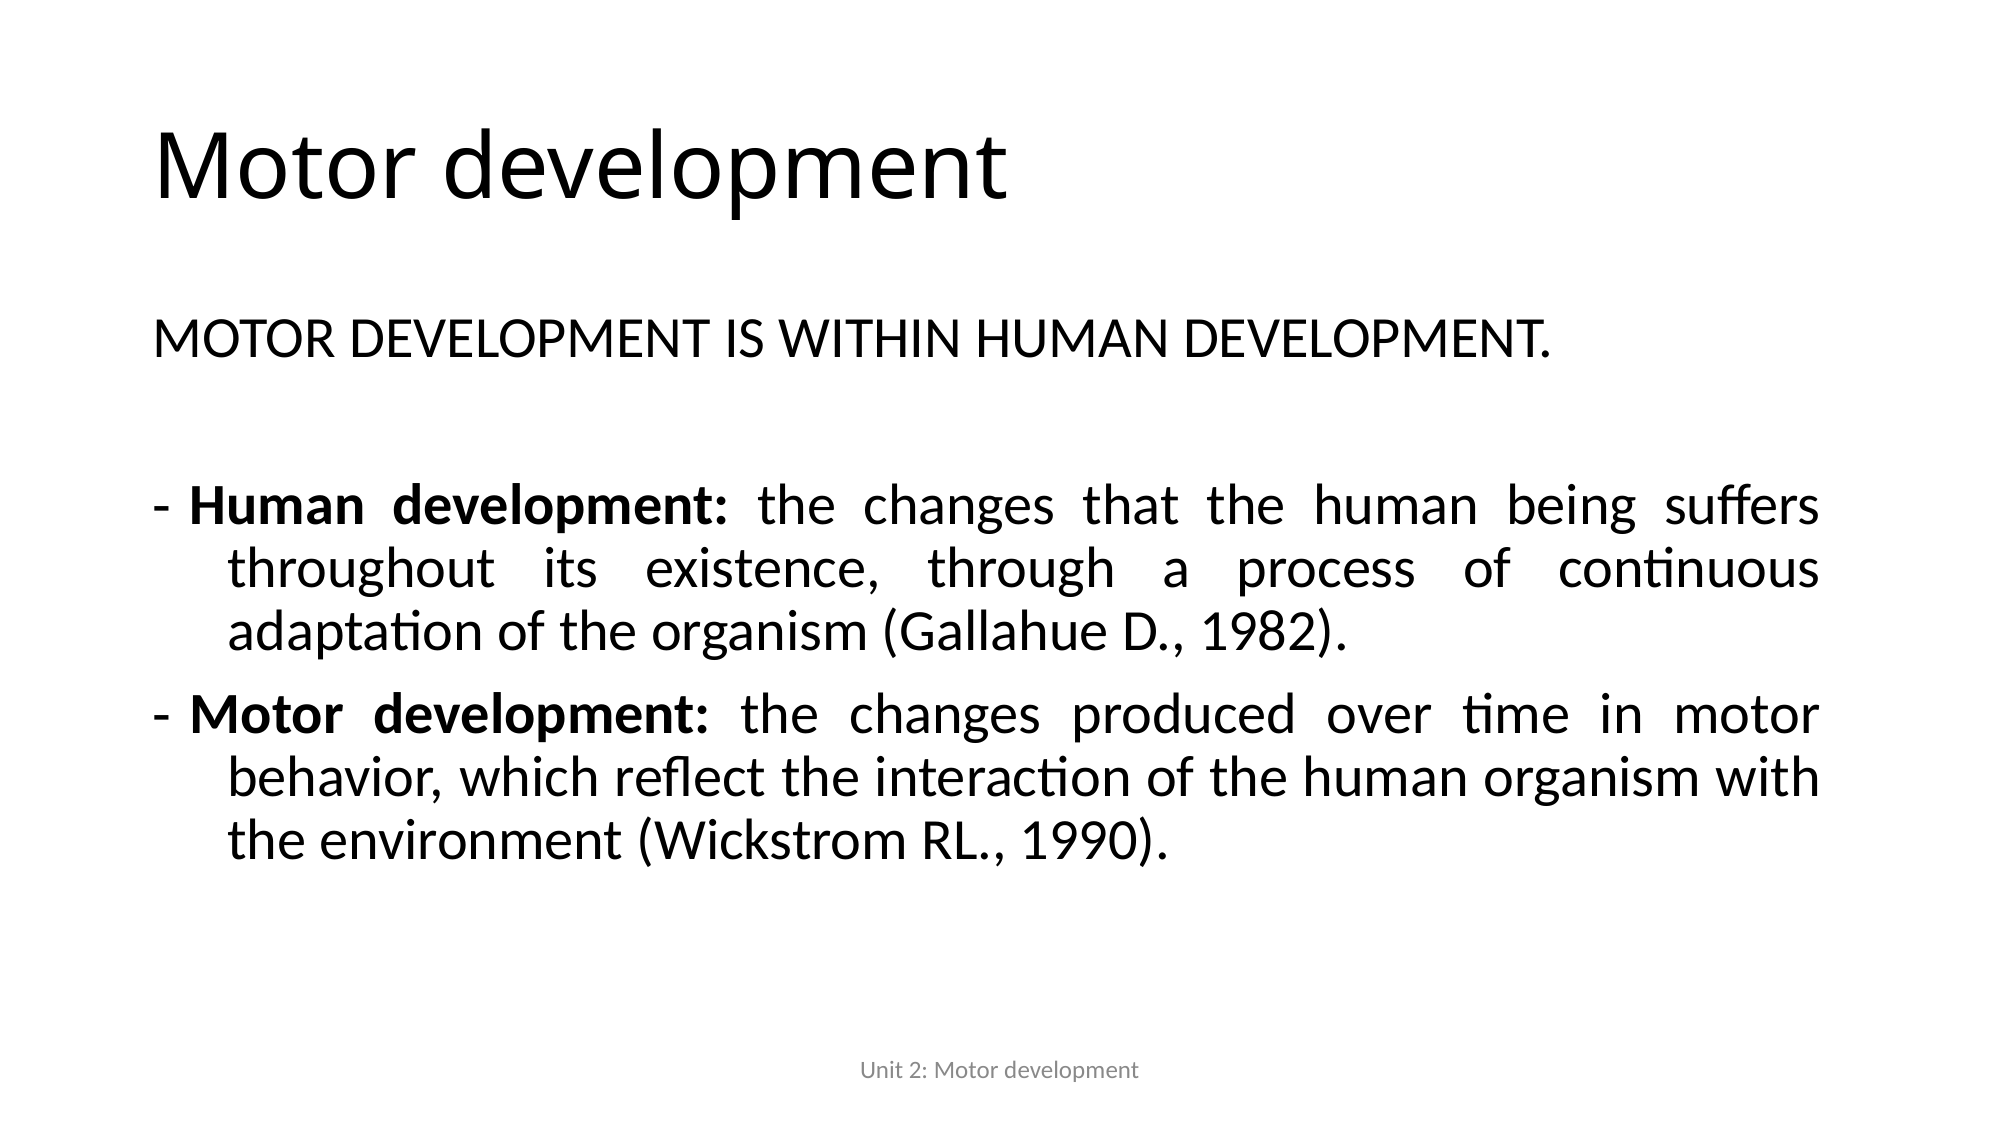

# Motor development
MOTOR DEVELOPMENT IS WITHIN HUMAN DEVELOPMENT.
Human development: the changes that the human being suffers throughout its existence, through a process of continuous adaptation of the organism (Gallahue D., 1982).
Motor development: the changes produced over time in motor behavior, which reflect the interaction of the human organism with the environment (Wickstrom RL., 1990).
Unit 2: Motor development